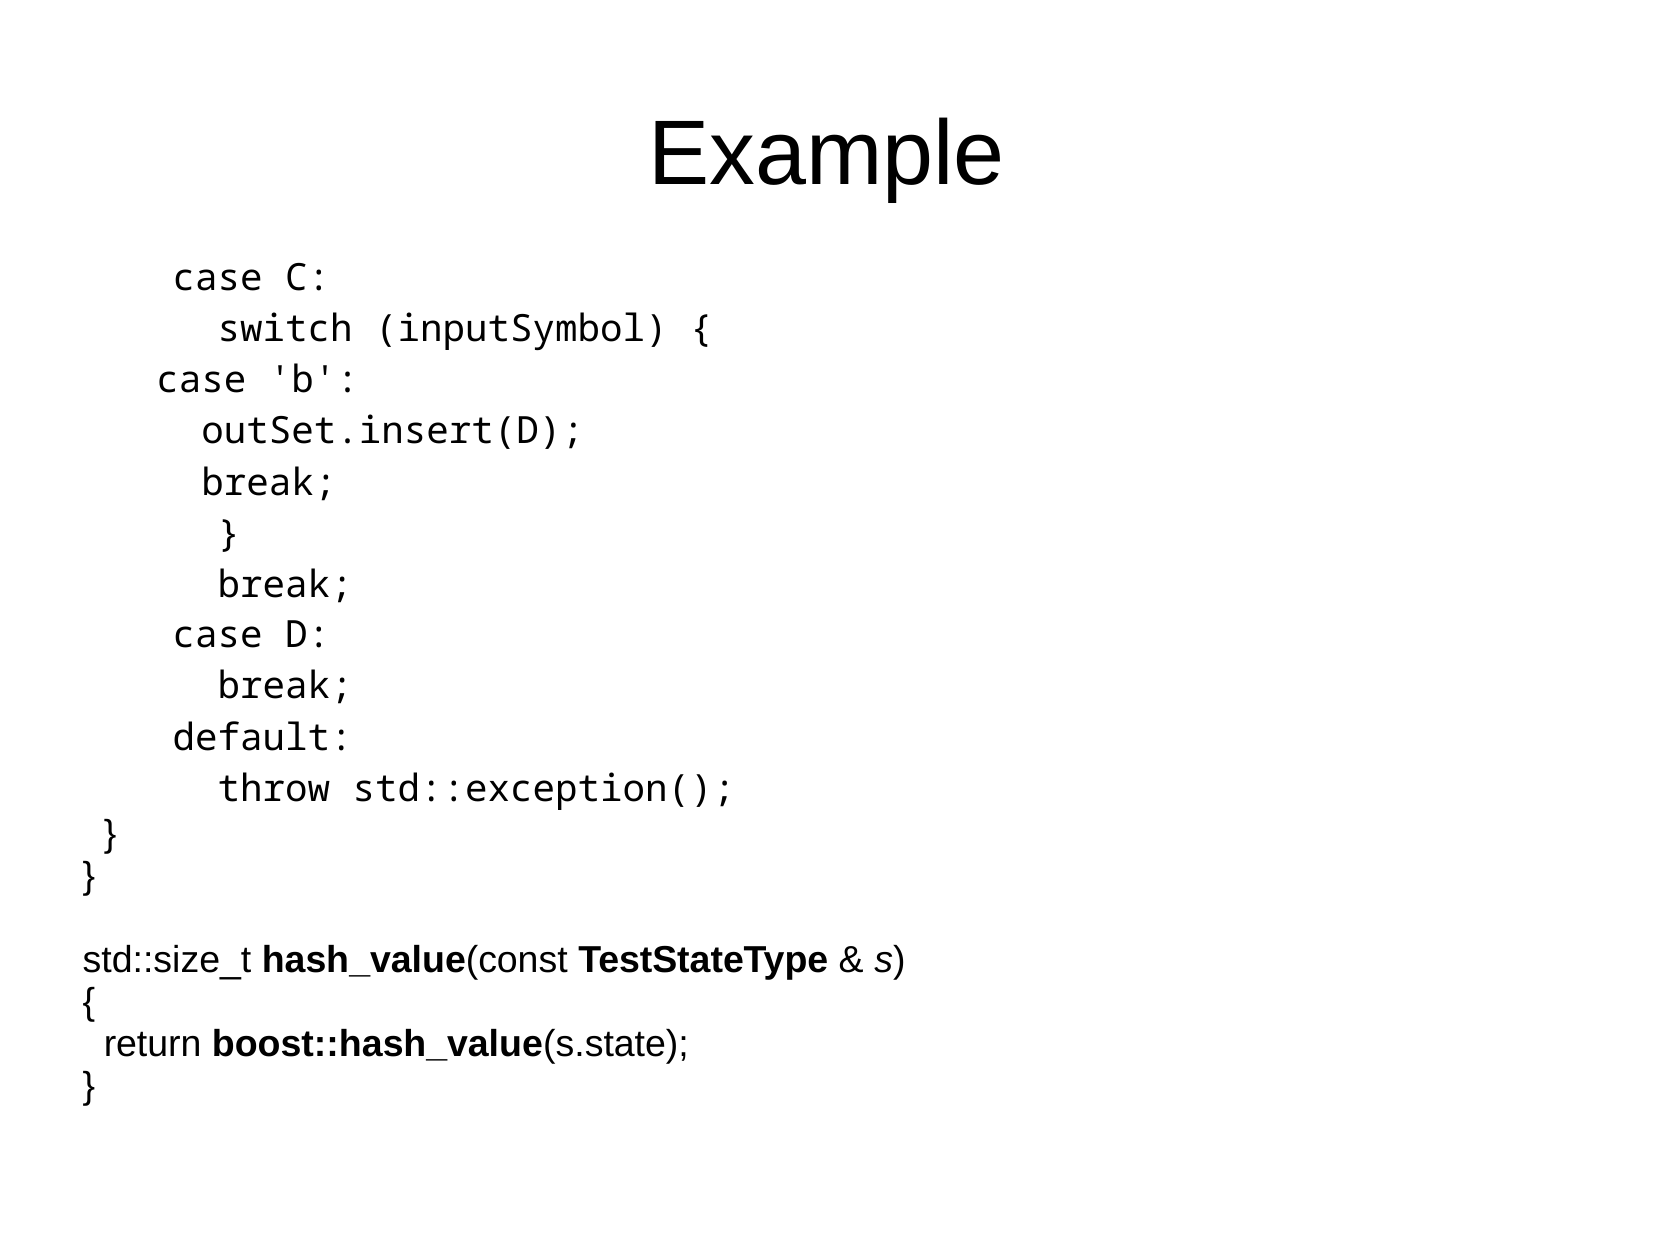

# Example
 case C:
 switch (inputSymbol) {
	case 'b':
	 outSet.insert(D);
	 break;
 }
 break;
 case D:
 break;
 default:
 throw std::exception();
 }
}
std::size_t hash_value(const TestStateType & s)
{
 return boost::hash_value(s.state);
}